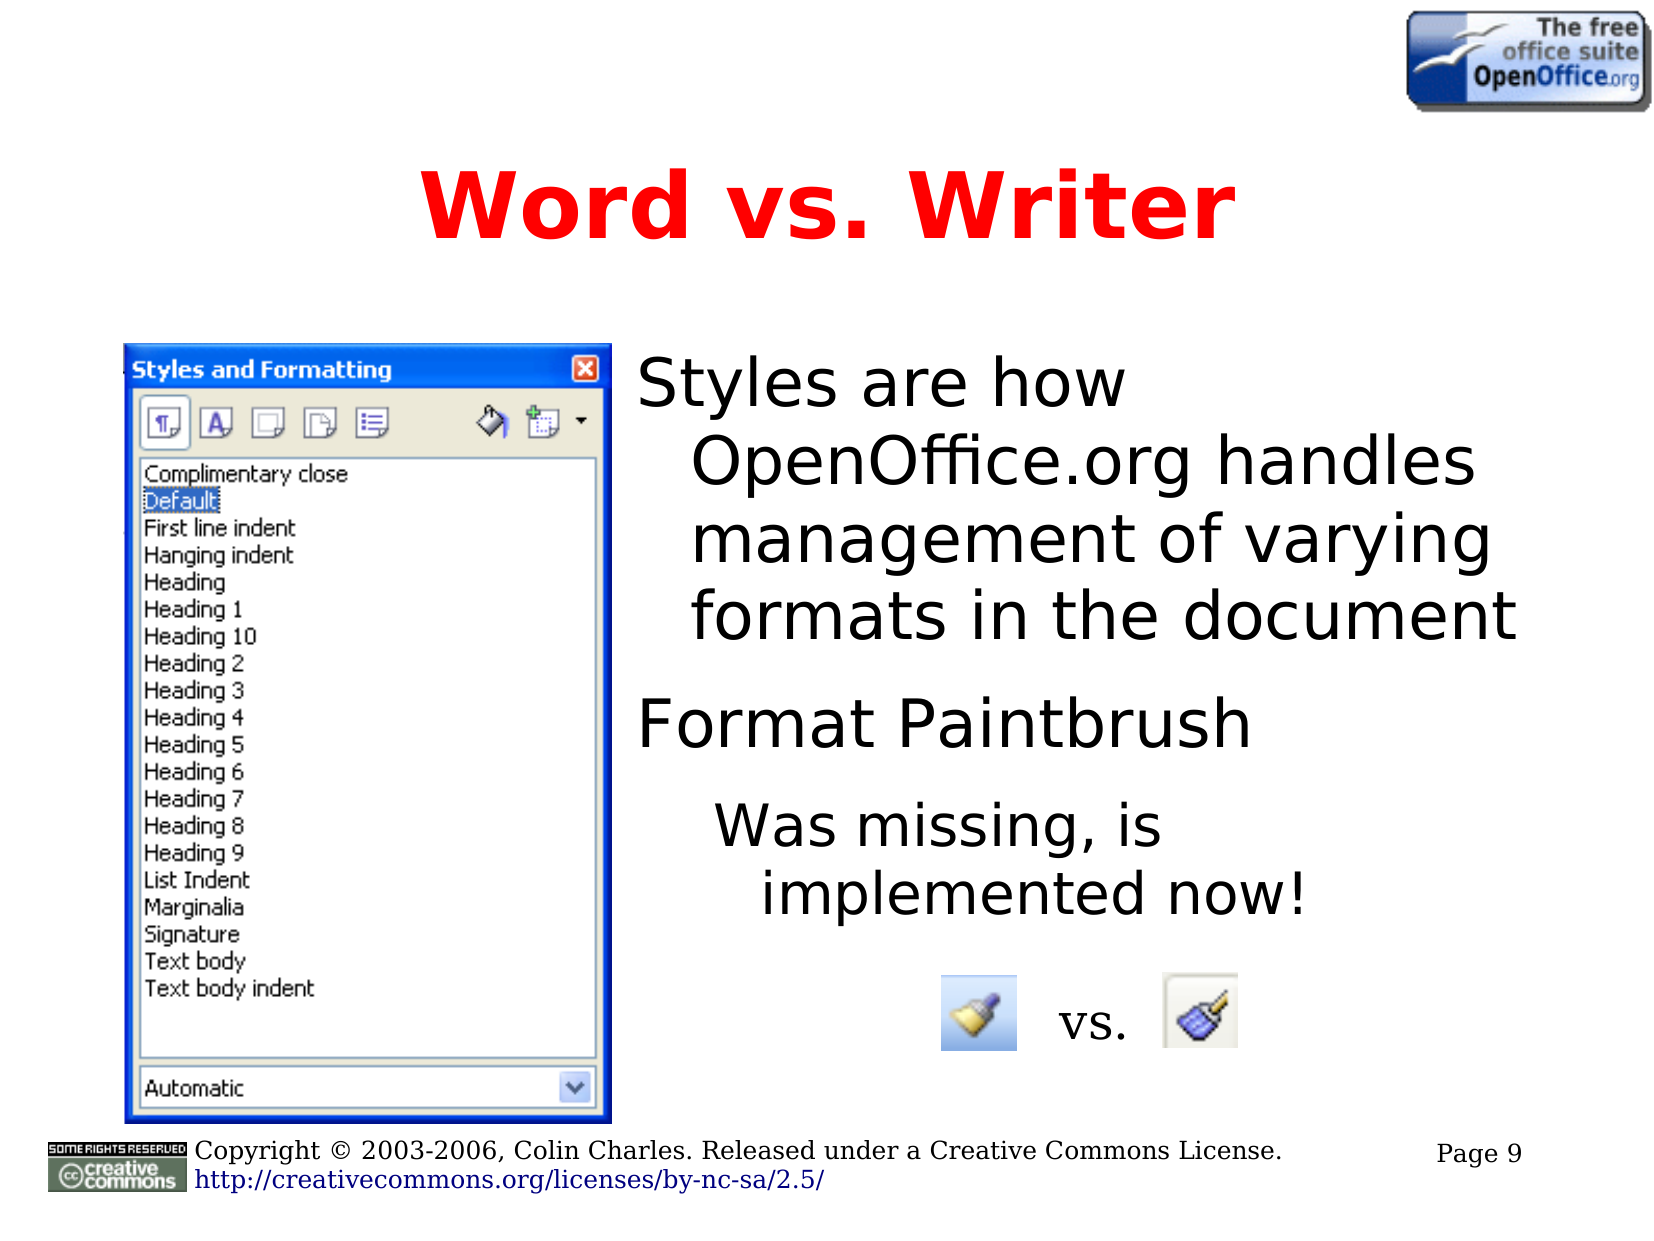

# Word vs. Writer
Styles are how OpenOffice.org handles management of varying formats in the document
Format Paintbrush
Was missing, is implemented now!
vs.